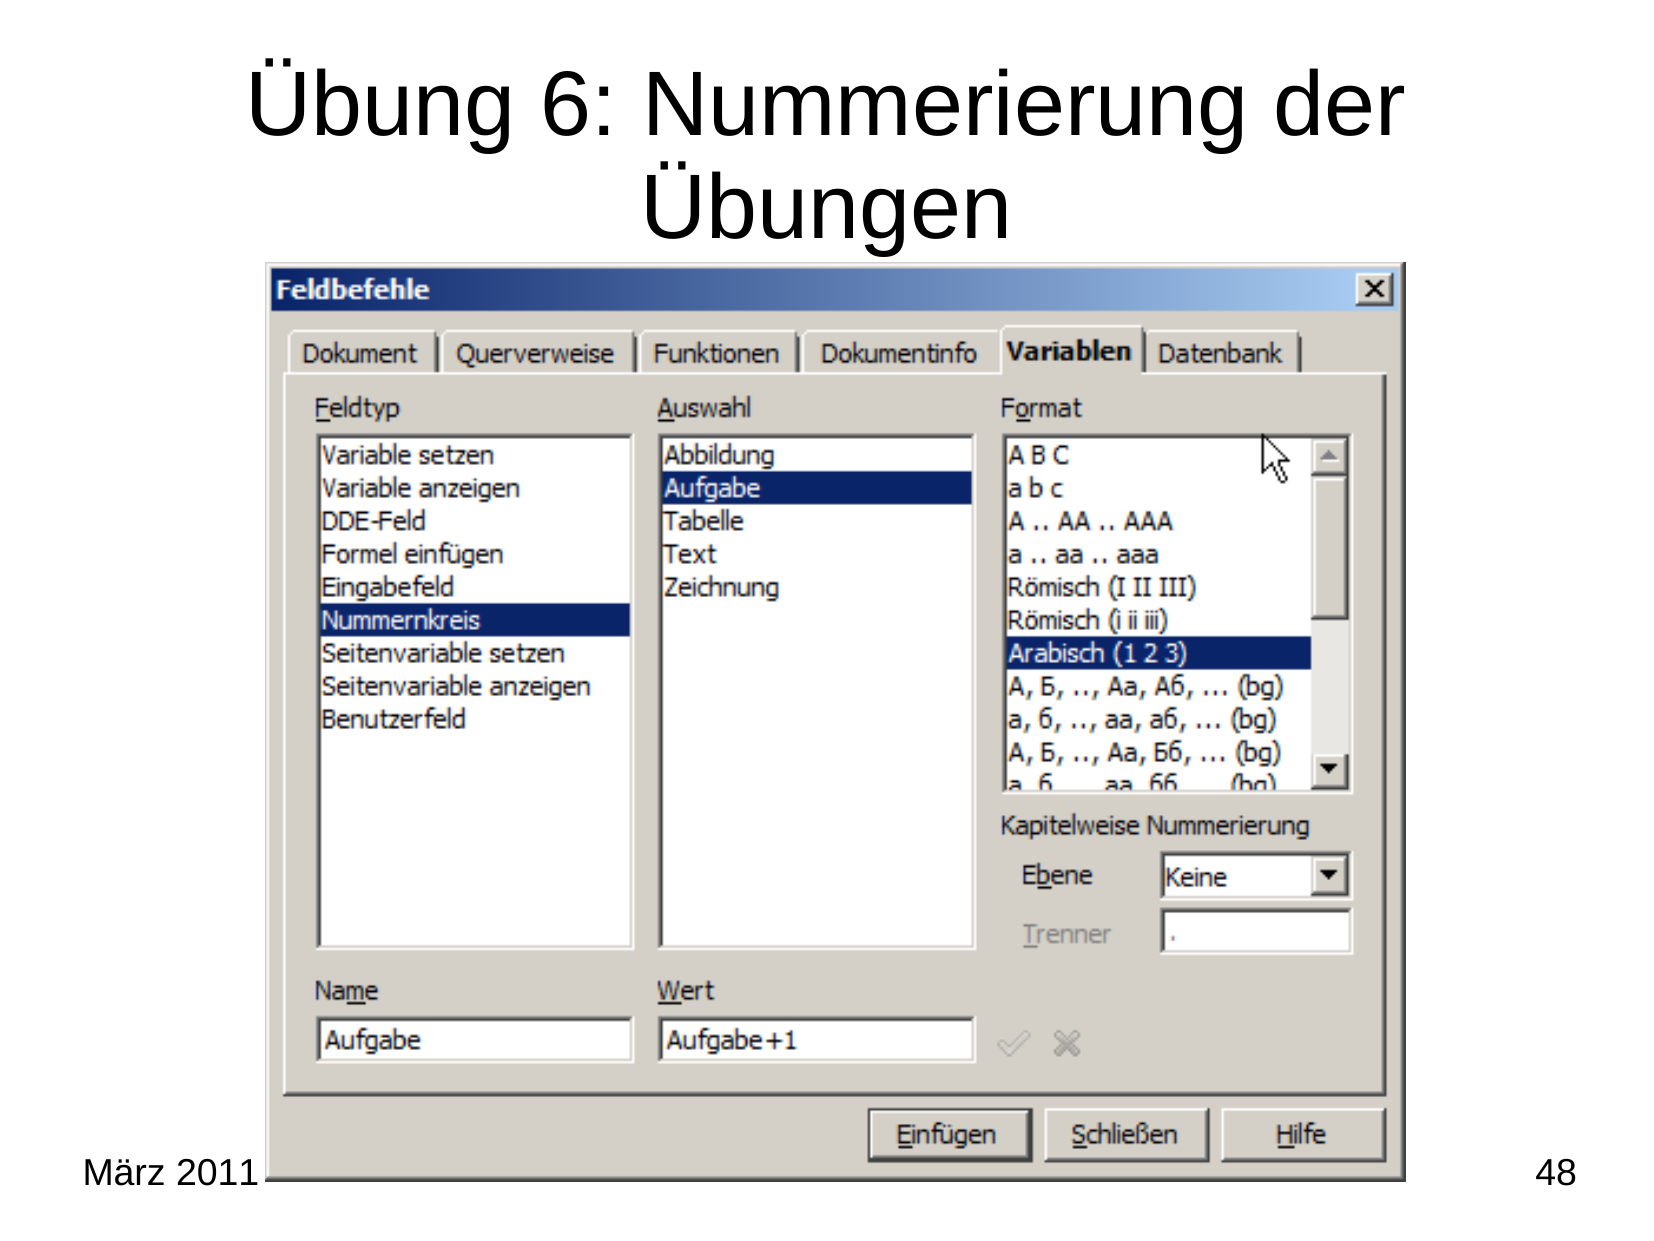

# Übung 6: Nummerierung der Übungen
März 2011
48